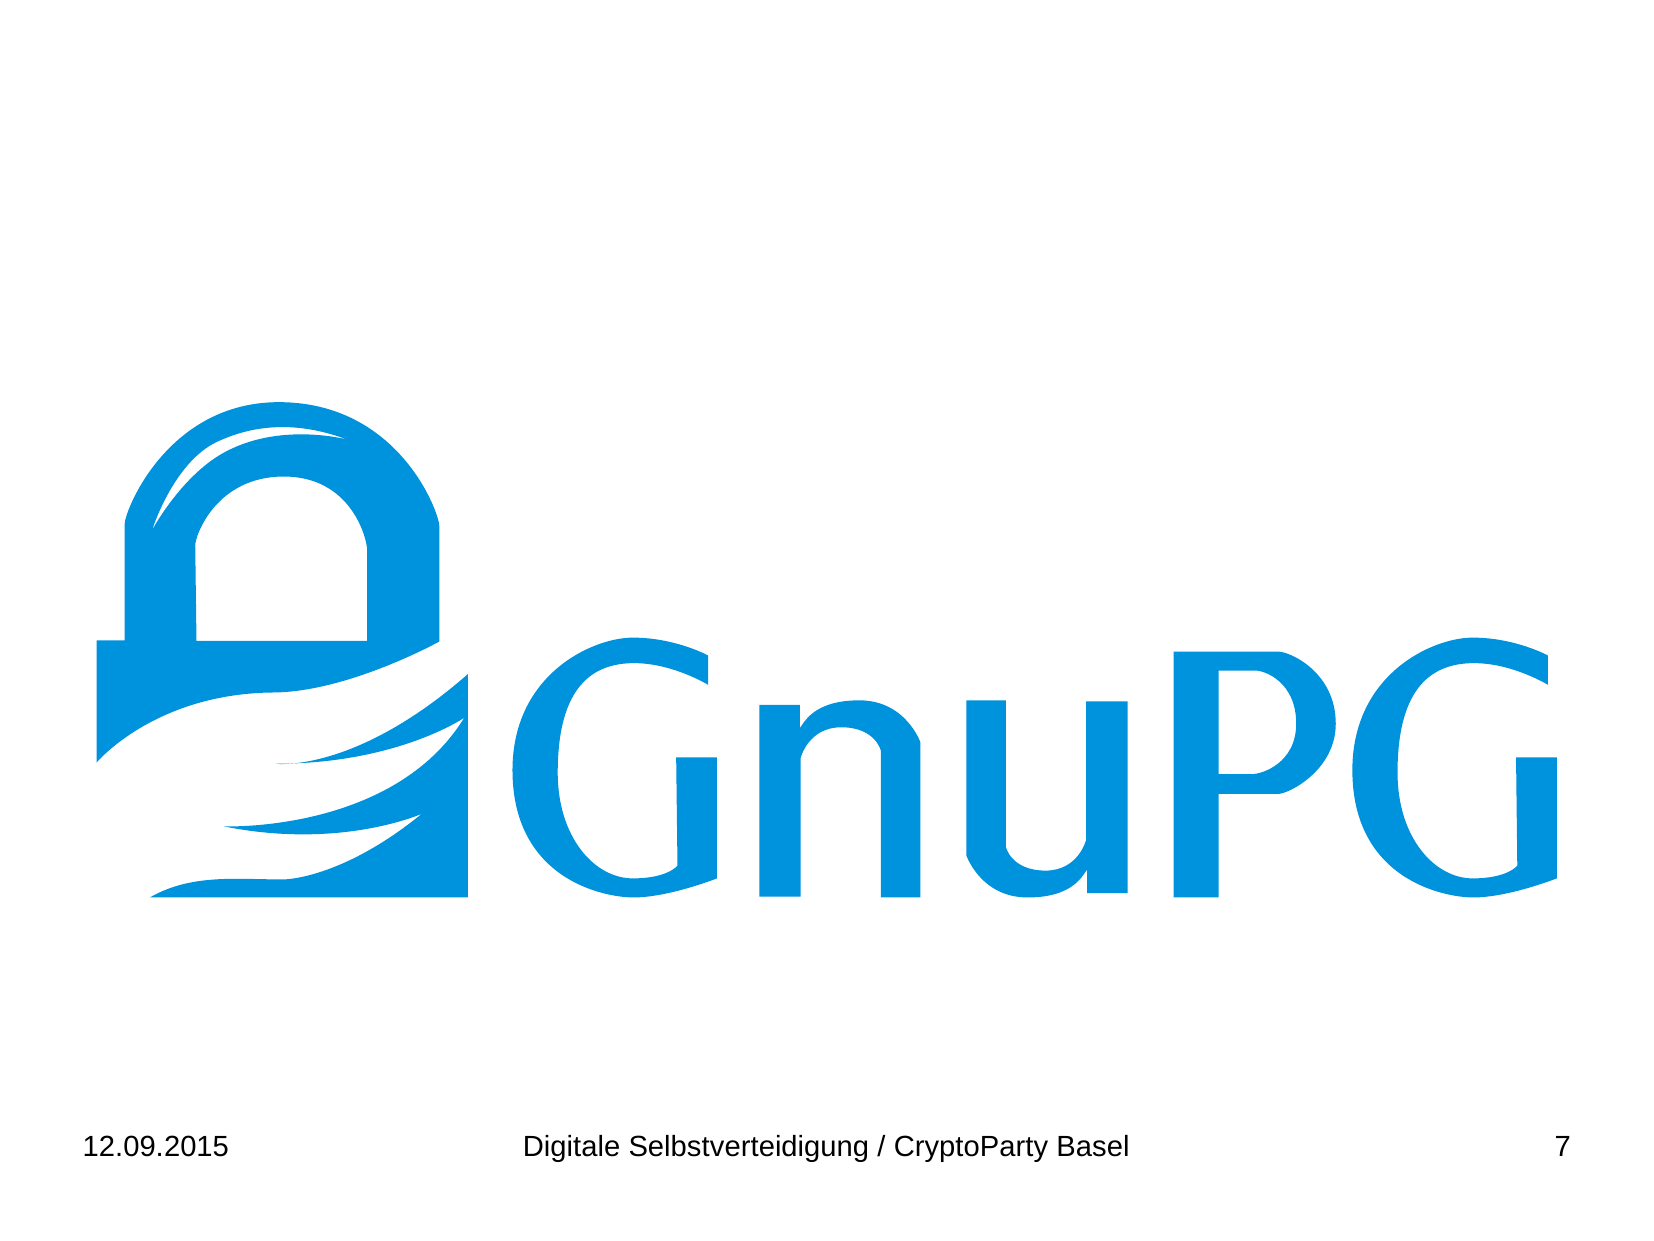

#
12.09.2015
Digitale Selbstverteidigung / CryptoParty Basel
7